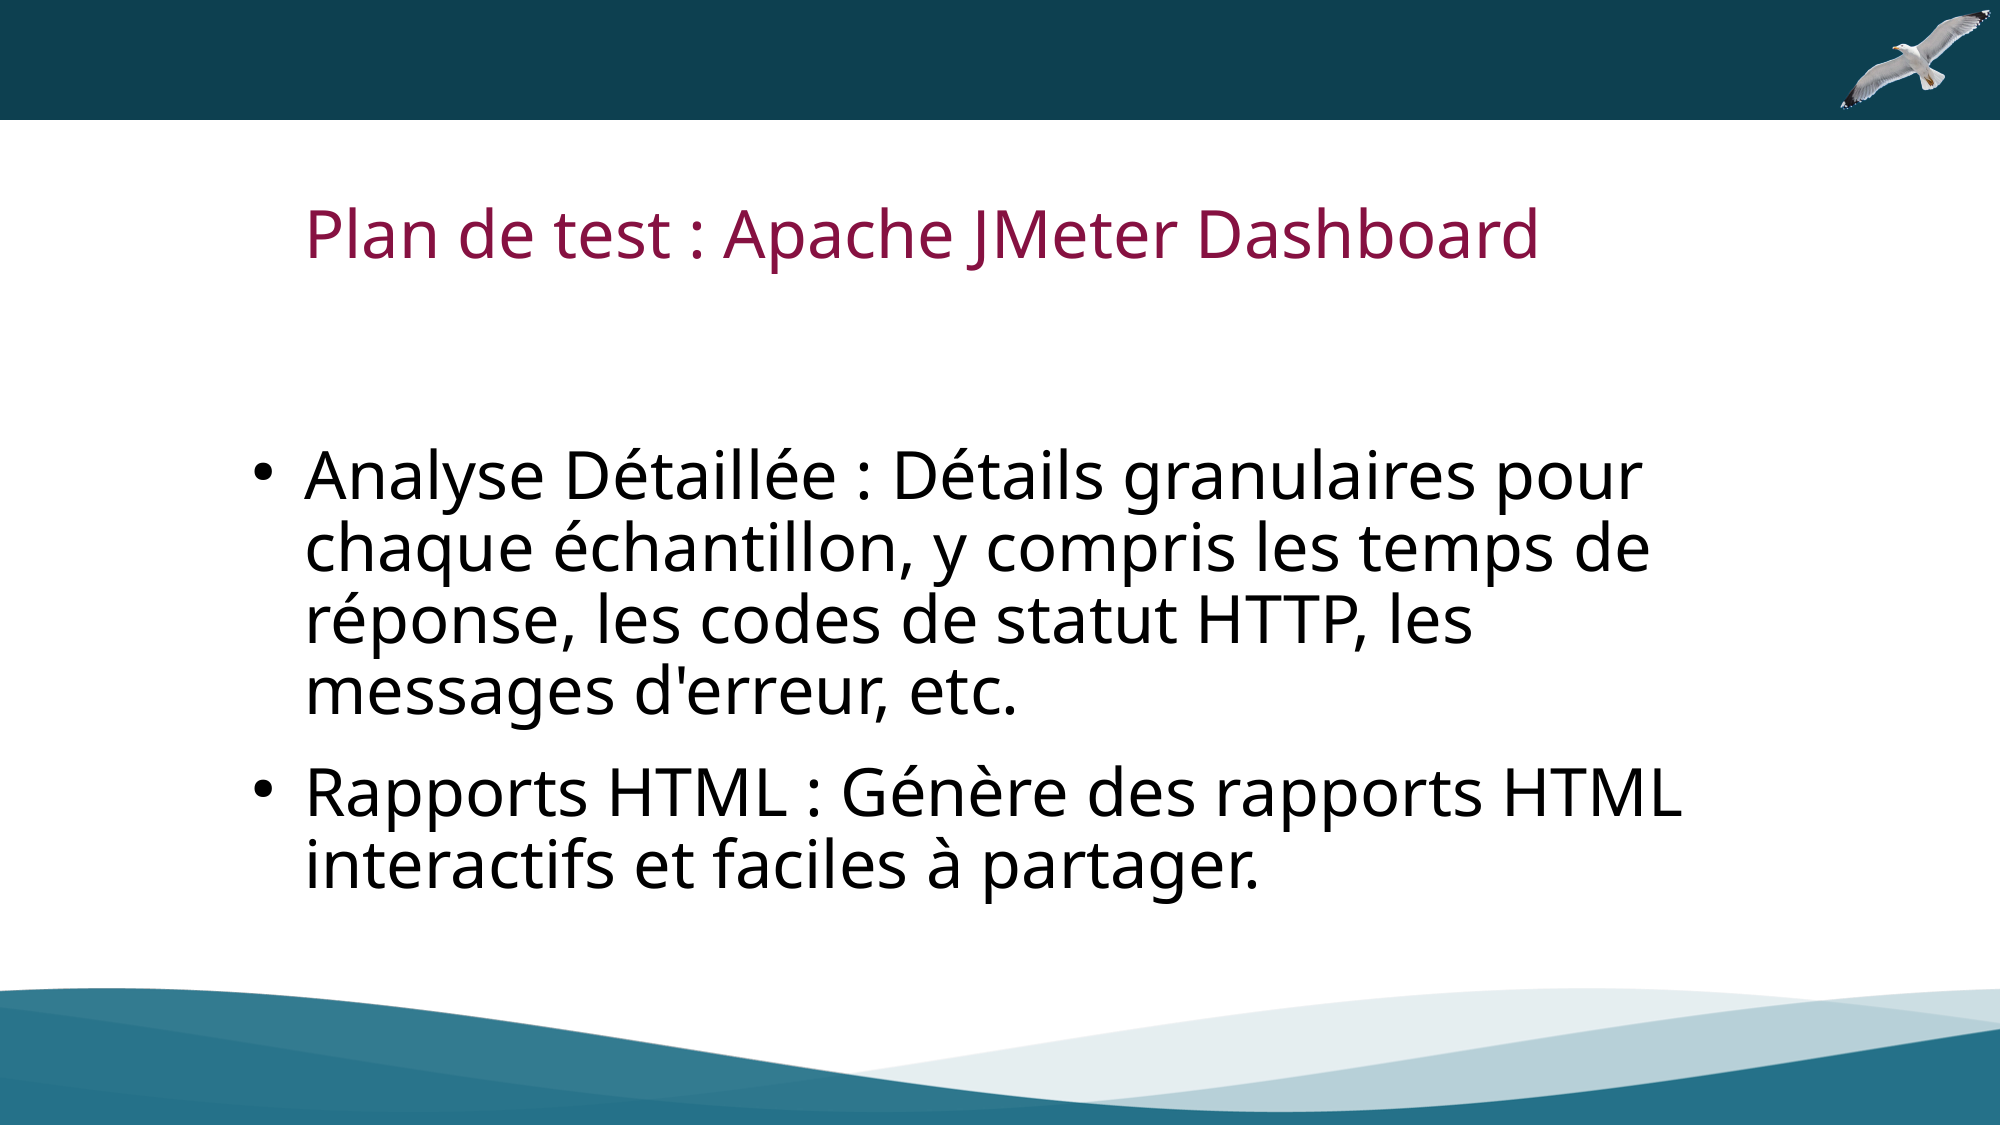

Plan de test : Apache JMeter Dashboard
# Analyse Détaillée : Détails granulaires pour chaque échantillon, y compris les temps de réponse, les codes de statut HTTP, les messages d'erreur, etc.
Rapports HTML : Génère des rapports HTML interactifs et faciles à partager.